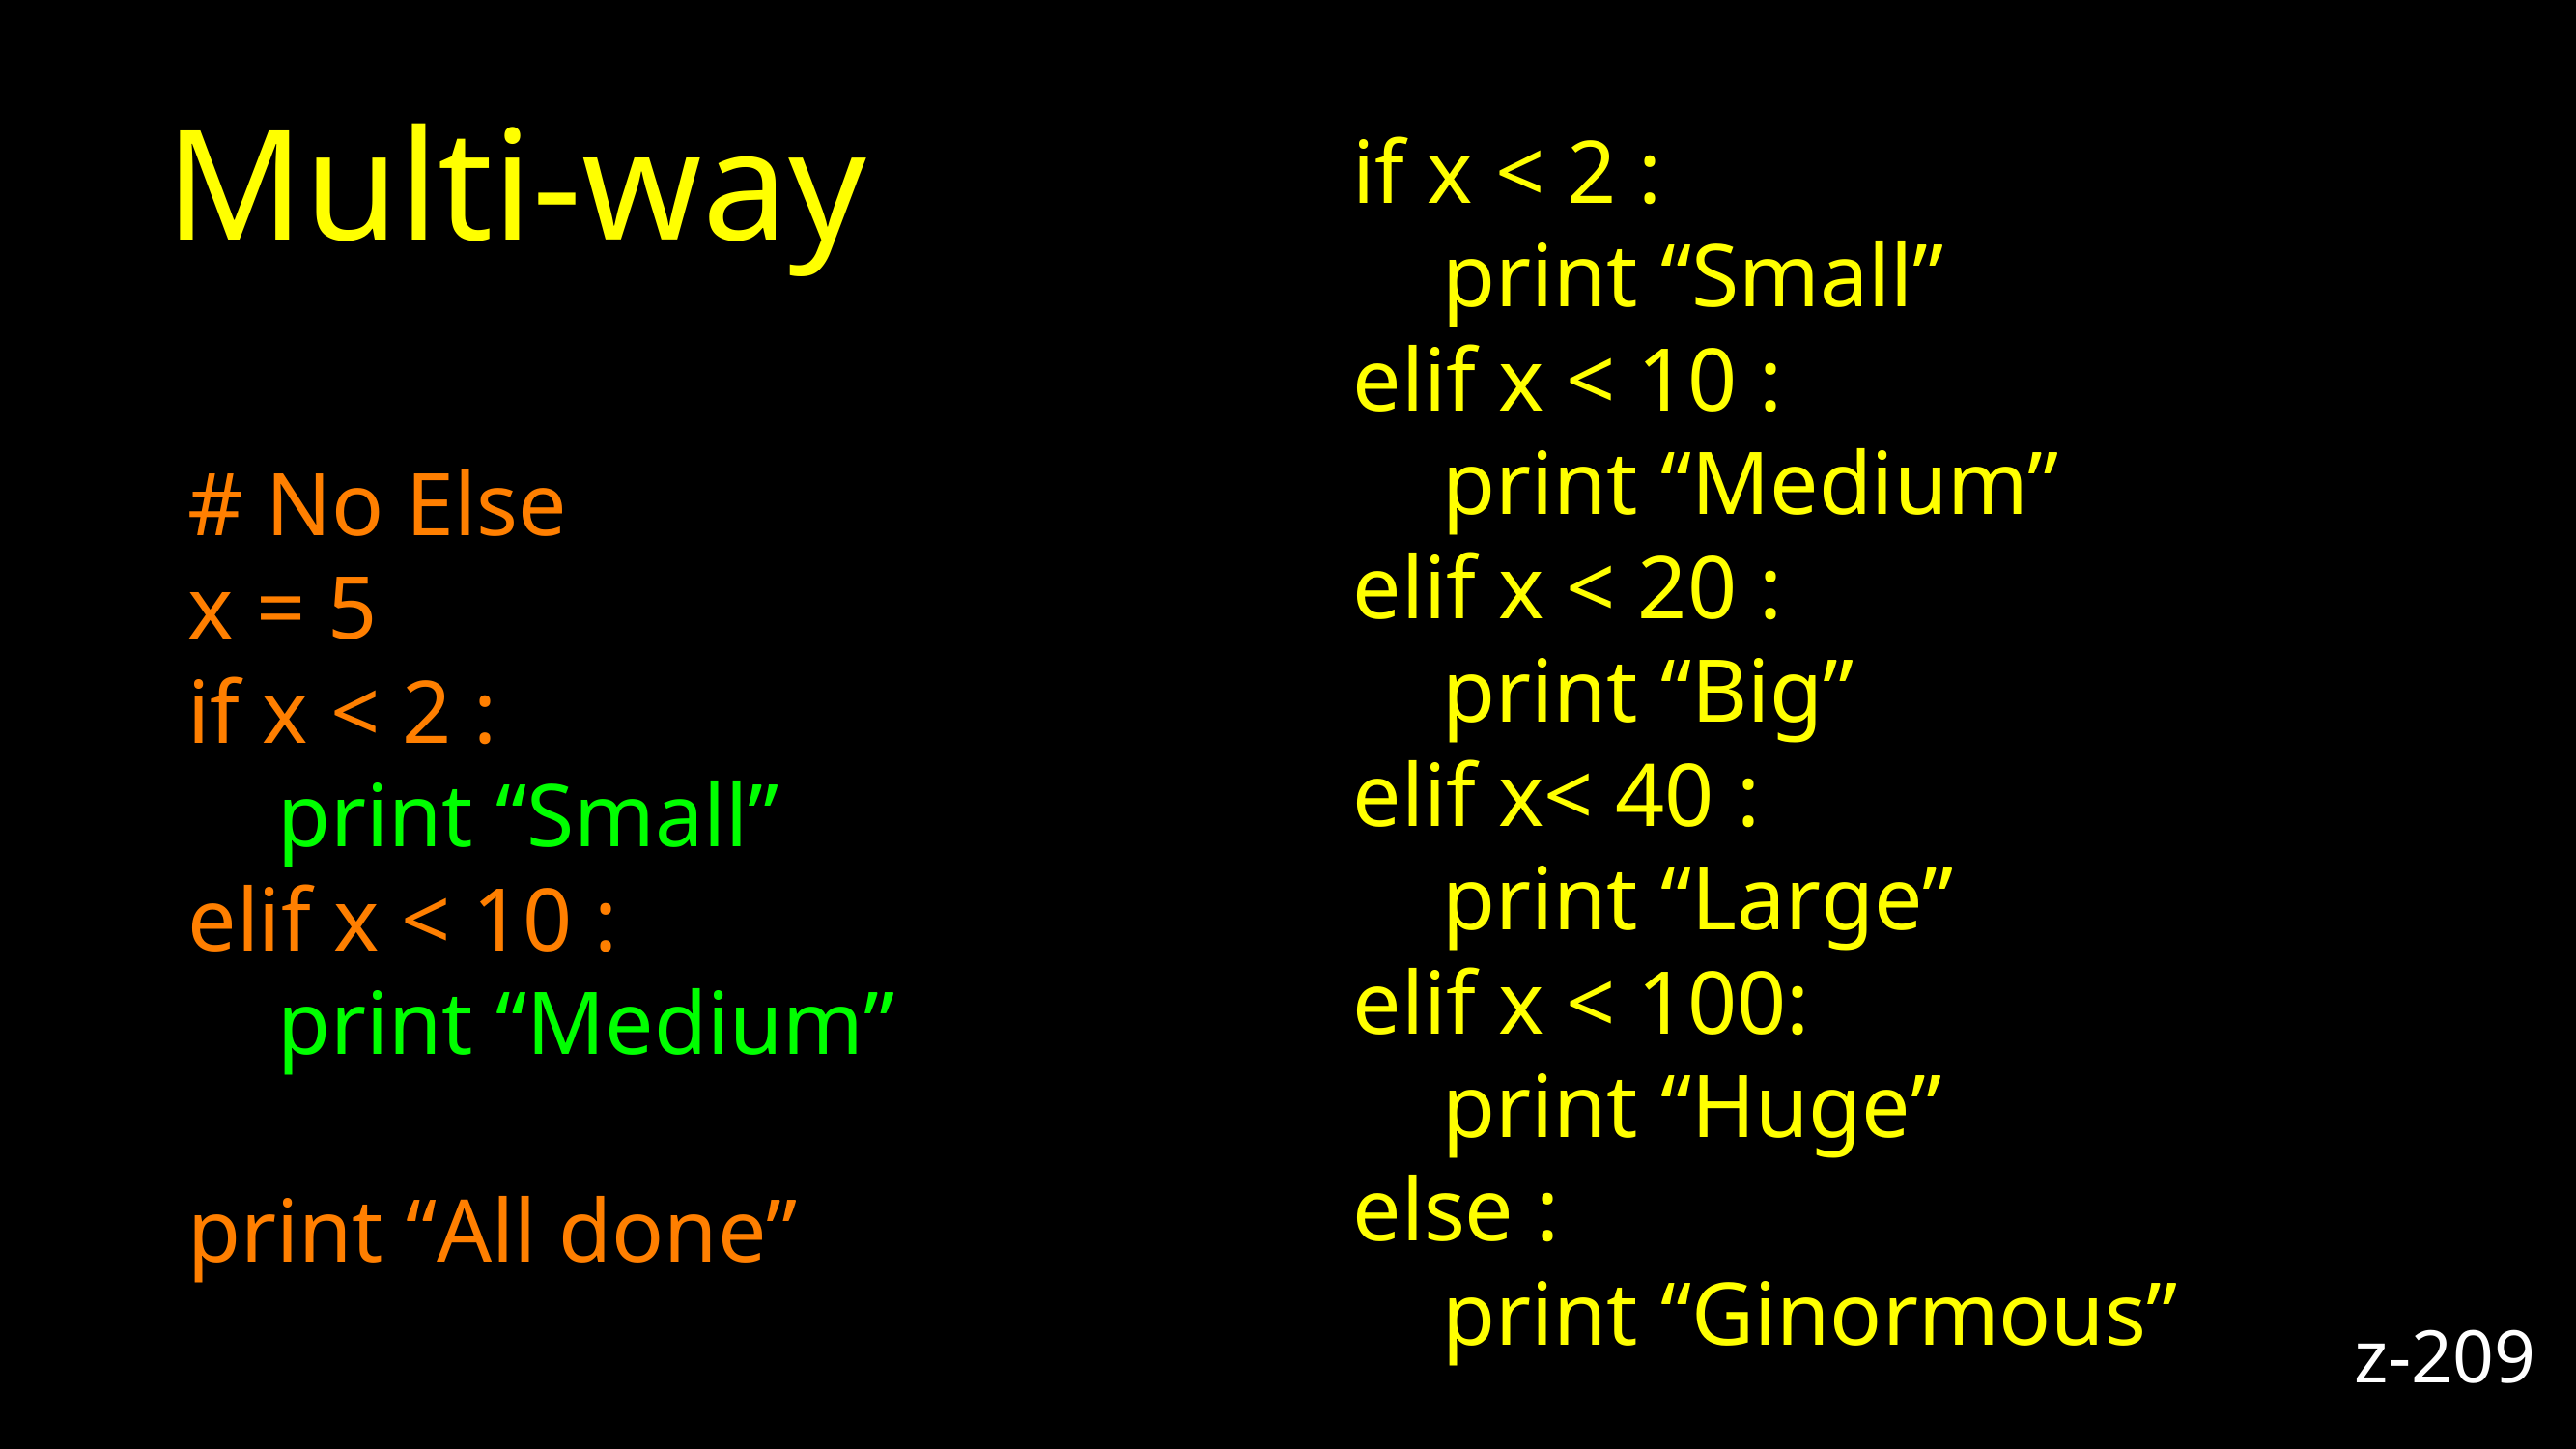

# Multi-way
if x < 2 :
 print “Small”
elif x < 10 :
 print “Medium”
elif x < 20 :
 print “Big”
elif x< 40 :
 print “Large”
elif x < 100:
 print “Huge”
else :
 print “Ginormous”
# No Else
x = 5
if x < 2 :
 print “Small”
elif x < 10 :
 print “Medium”
print “All done”
z-209